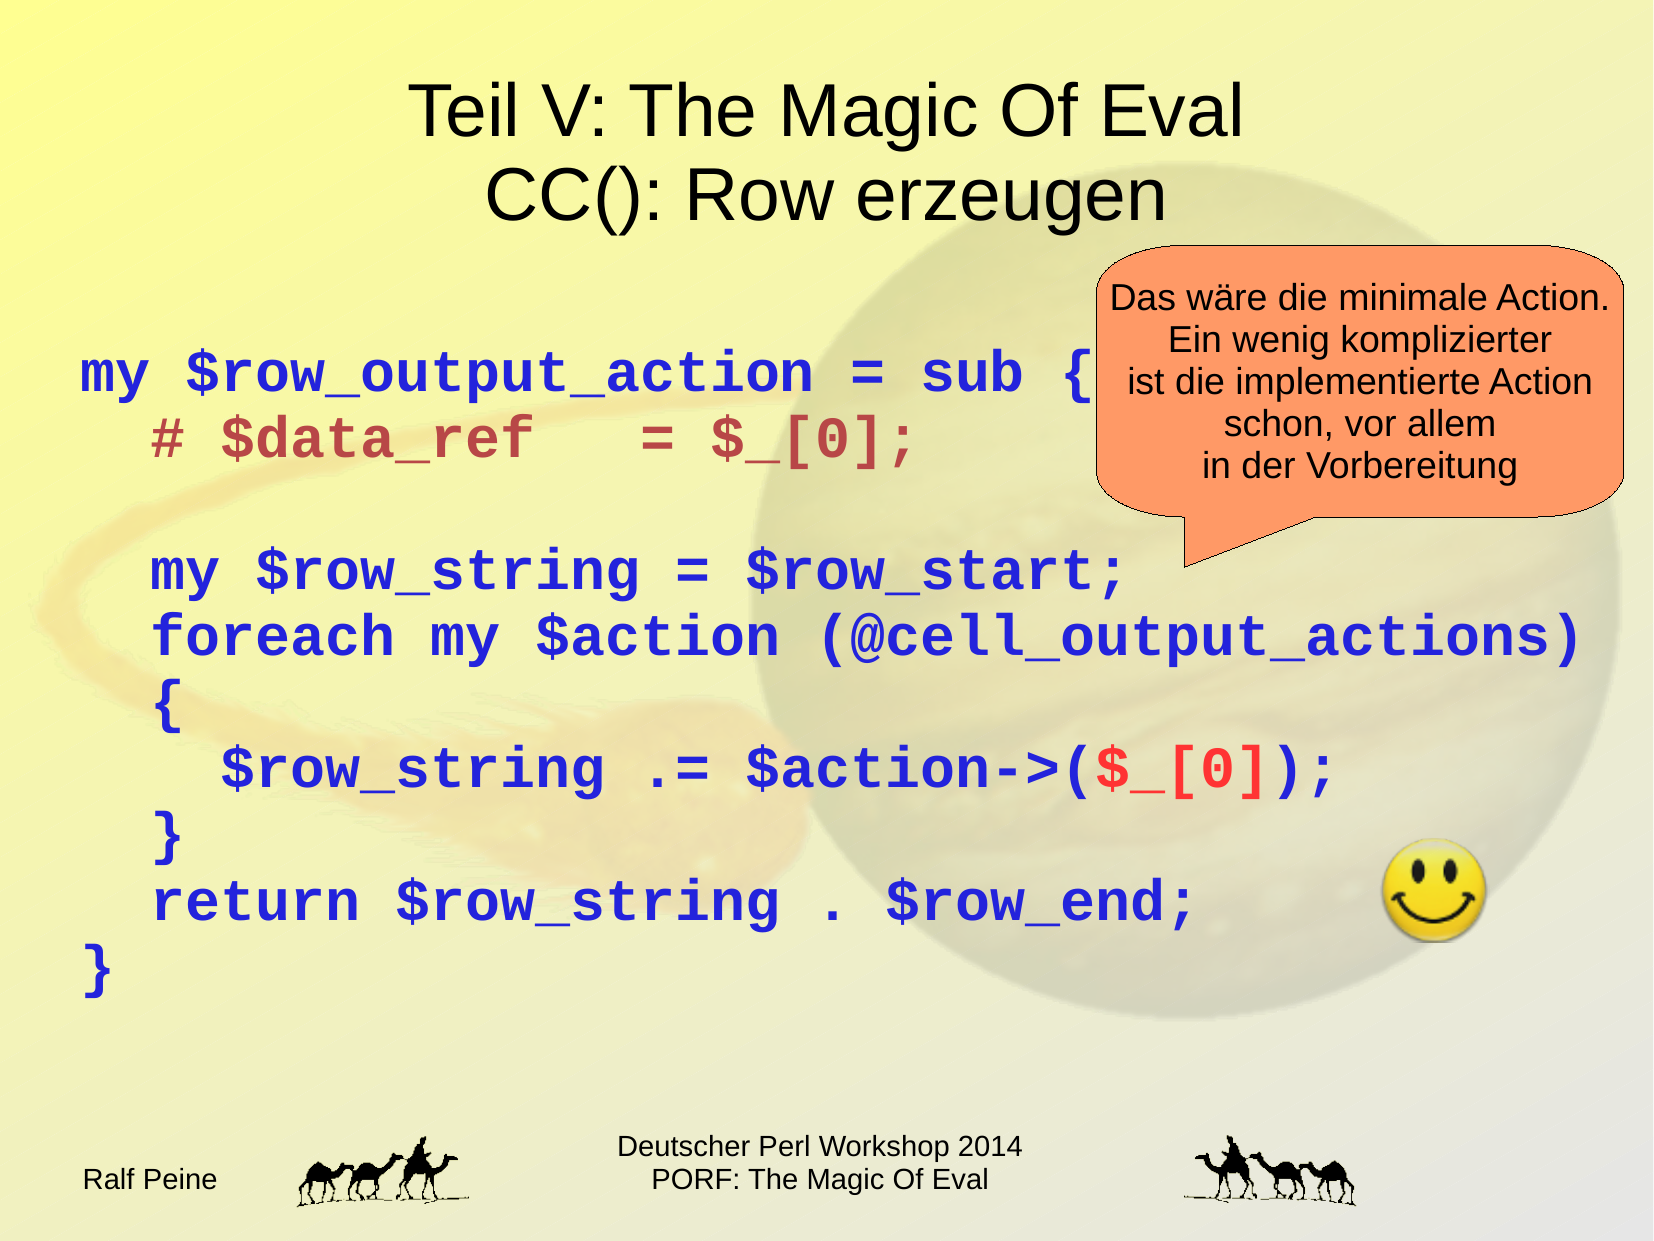

# Teil V: The Magic Of Eval CC(): Row erzeugen
Das wäre die minimale Action.
Ein wenig komplizierter
ist die implementierte Action
schon, vor allem
in der Vorbereitung
my $row_output_action = sub {
 # $data_ref = $_[0];
 my $row_string = $row_start;
 foreach my $action (@cell_output_actions)
 {
 $row_string .= $action->($_[0]);
 }
 return $row_string . $row_end;
}